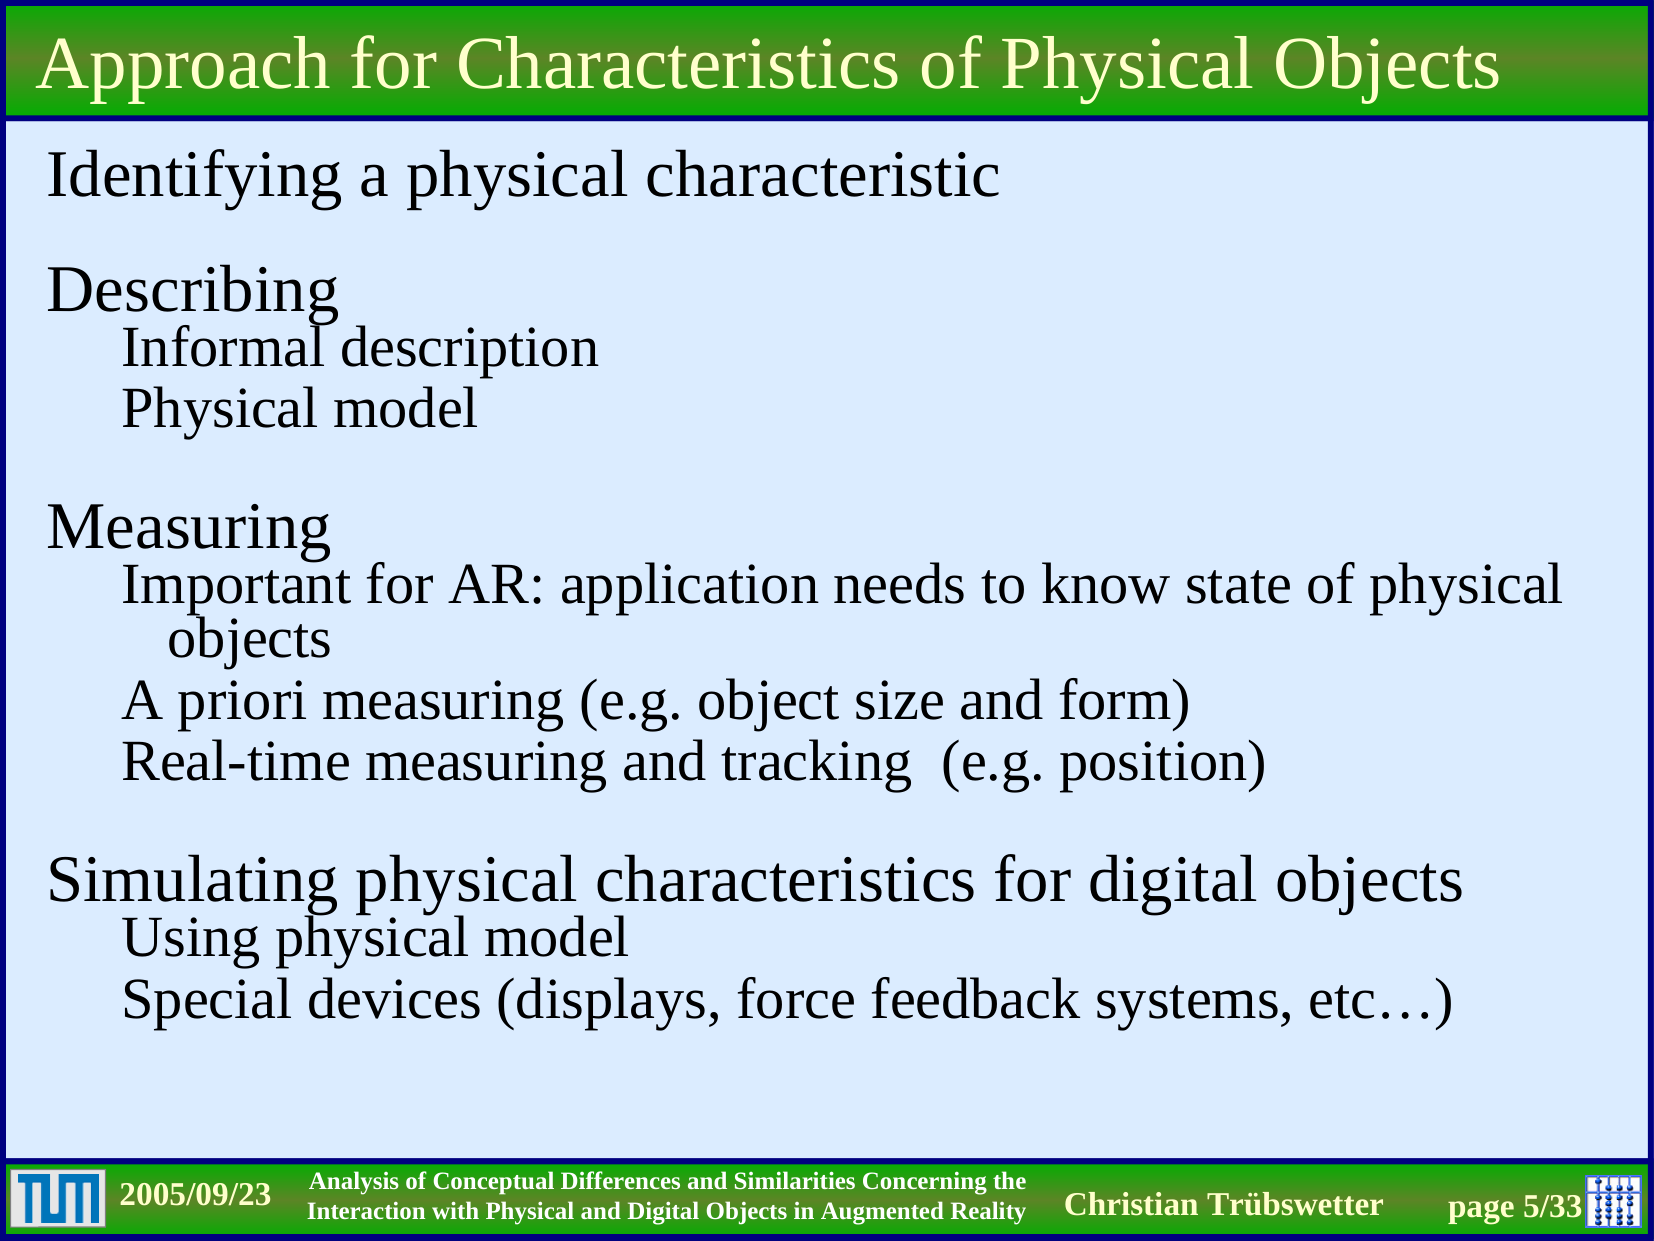

# Approach for Characteristics of Physical Objects
Identifying a physical characteristic
Describing
Informal description
Physical model
Measuring
Important for AR: application needs to know state of physical objects
A priori measuring (e.g. object size and form)
Real-time measuring and tracking (e.g. position)
Simulating physical characteristics for digital objects
Using physical model
Special devices (displays, force feedback systems, etc…)